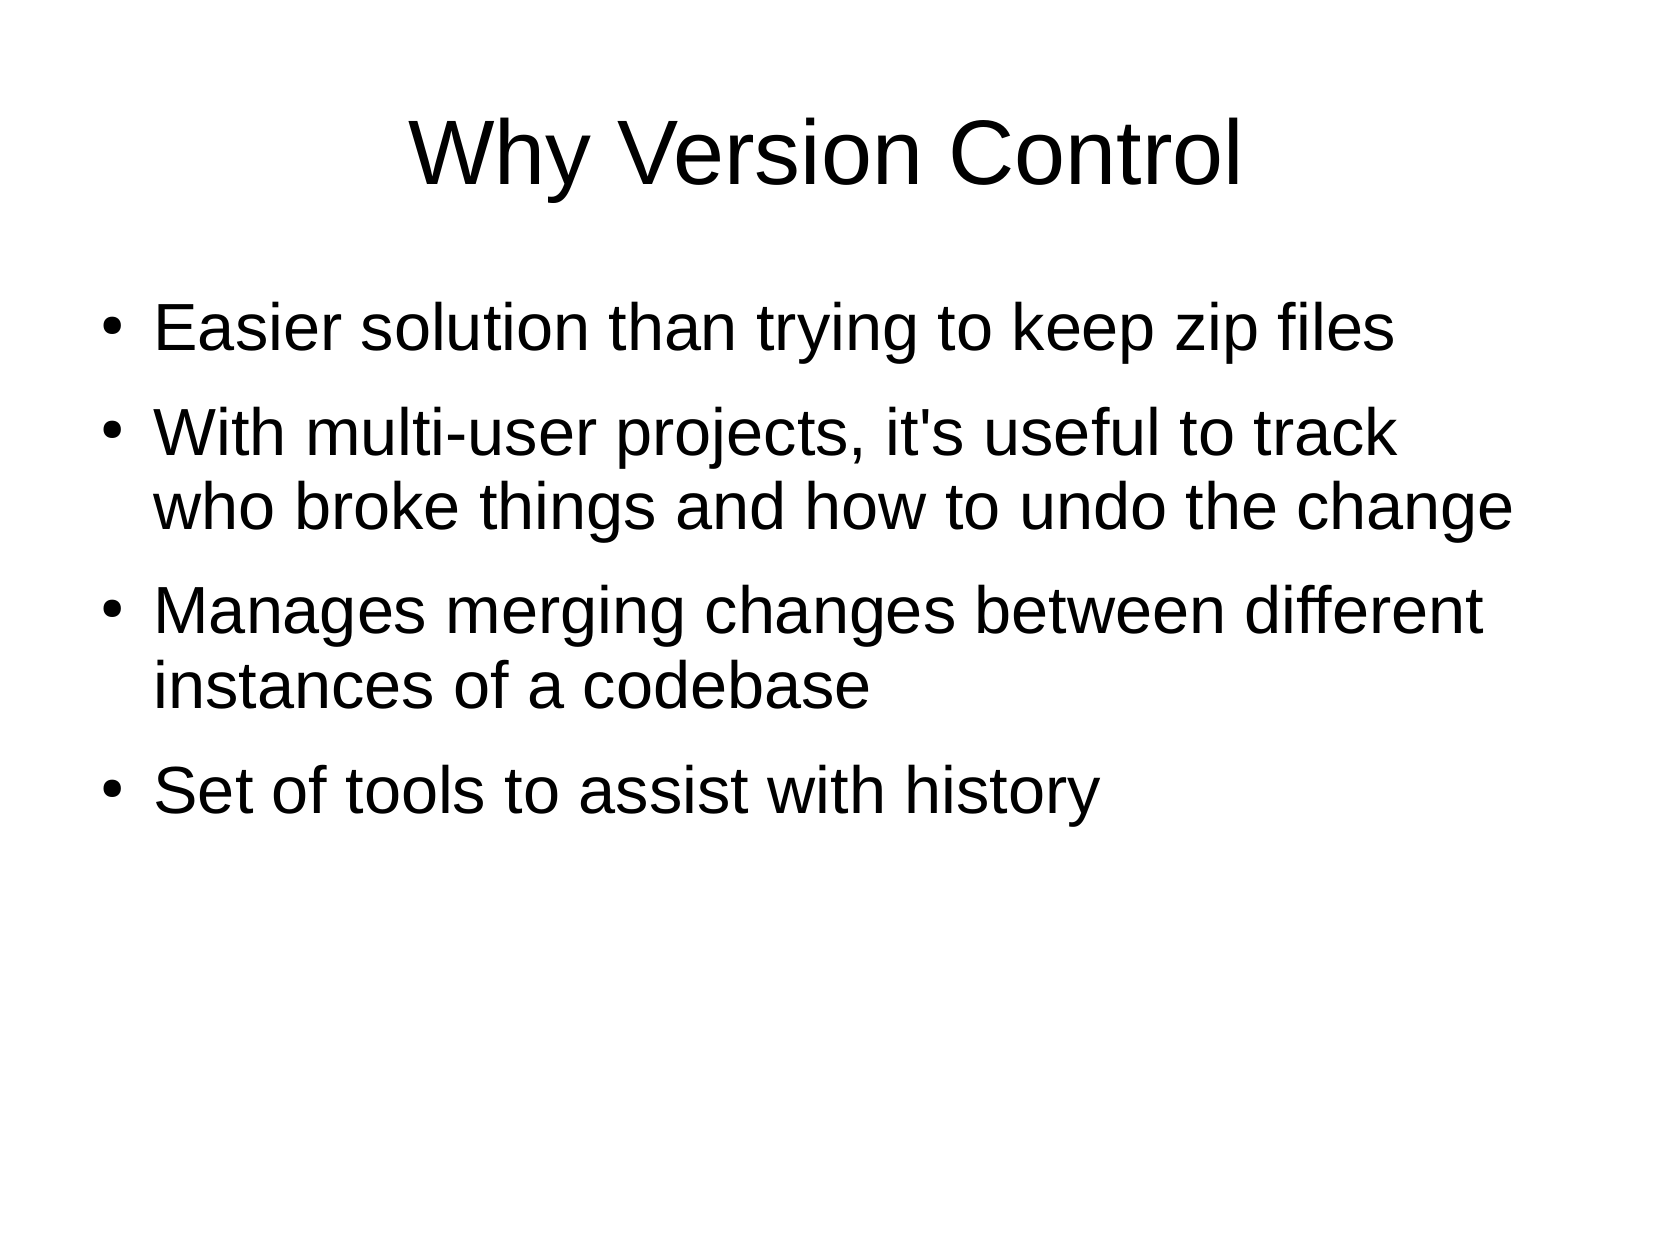

# Why Version Control
Easier solution than trying to keep zip files
With multi-user projects, it's useful to track who broke things and how to undo the change
Manages merging changes between different instances of a codebase
Set of tools to assist with history